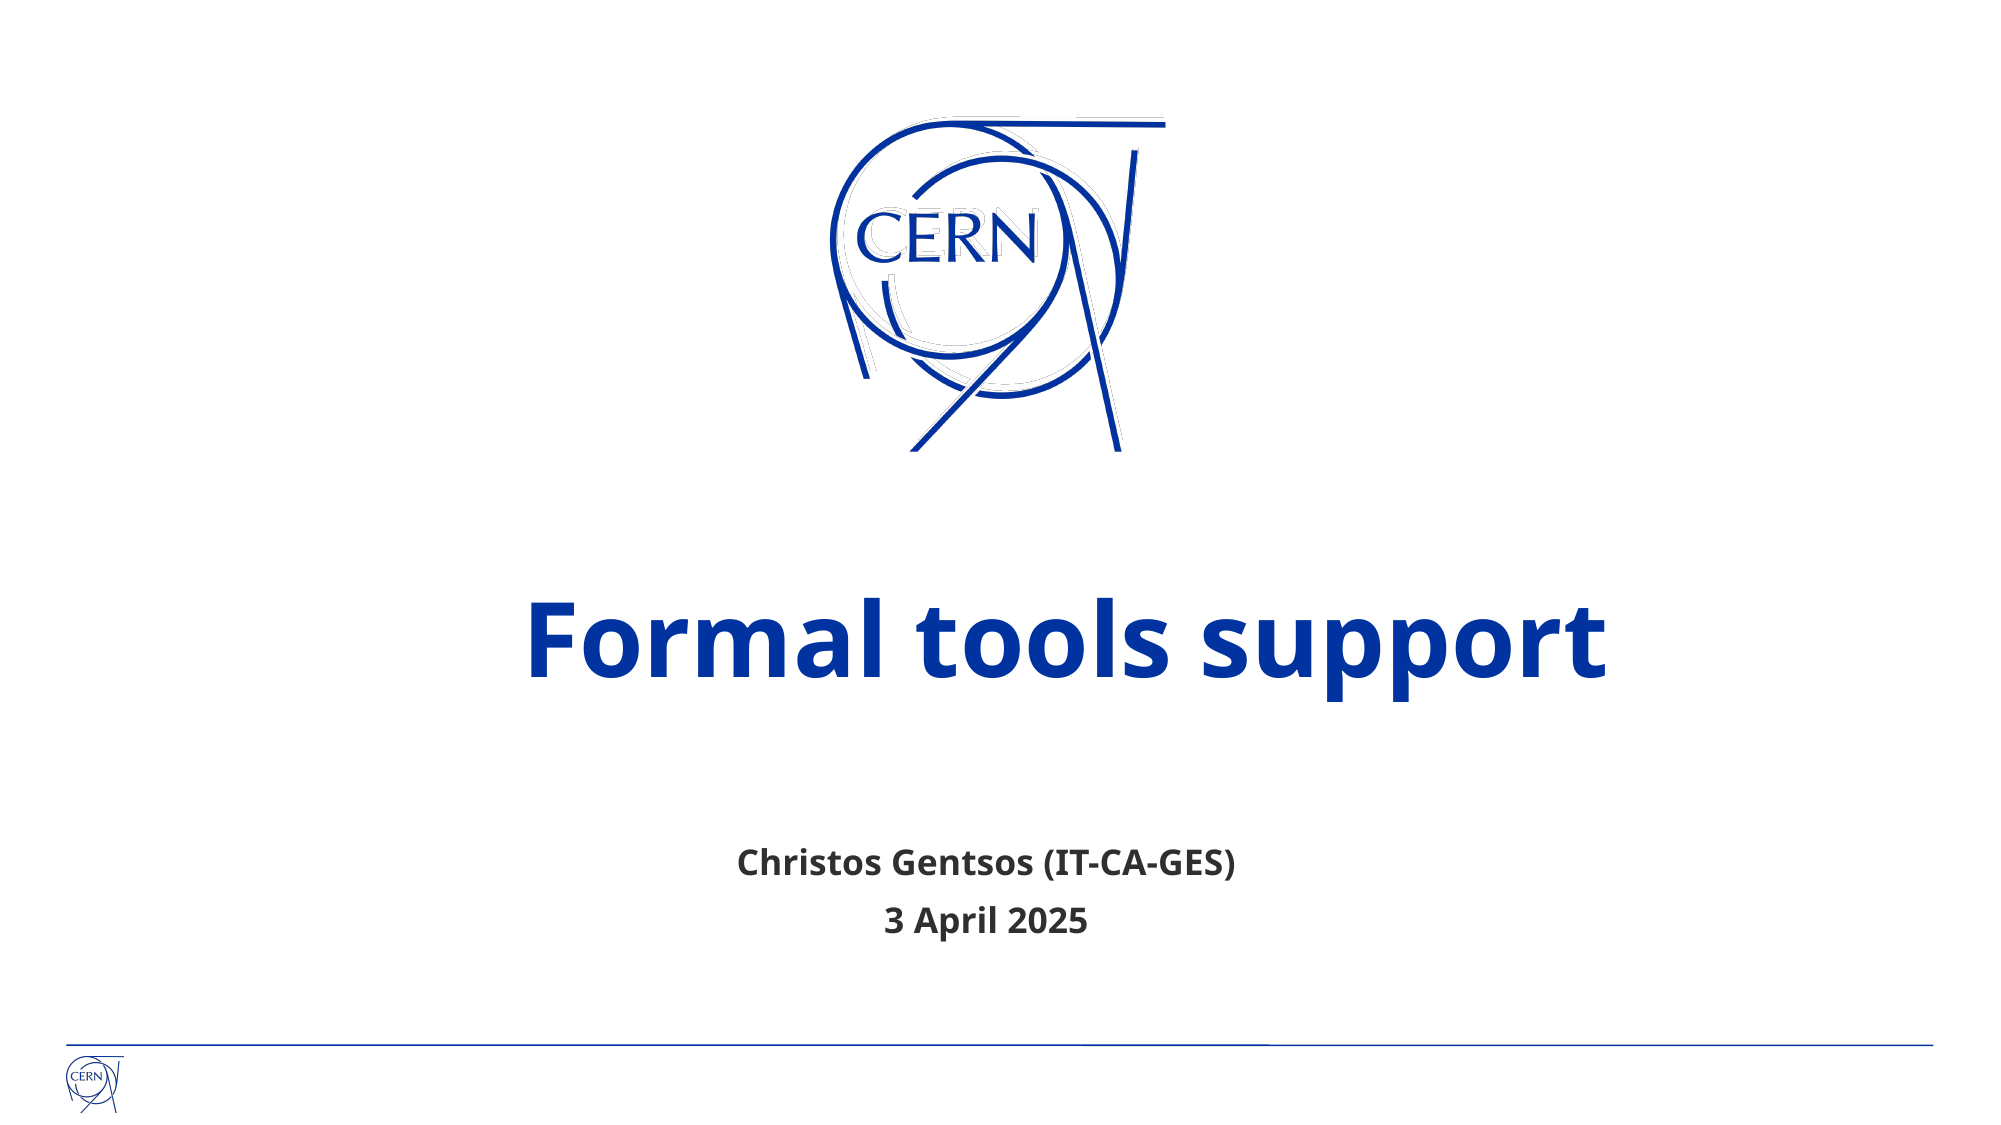

# Formal tools support
Christos Gentsos (IT-CA-GES)
3 April 2025